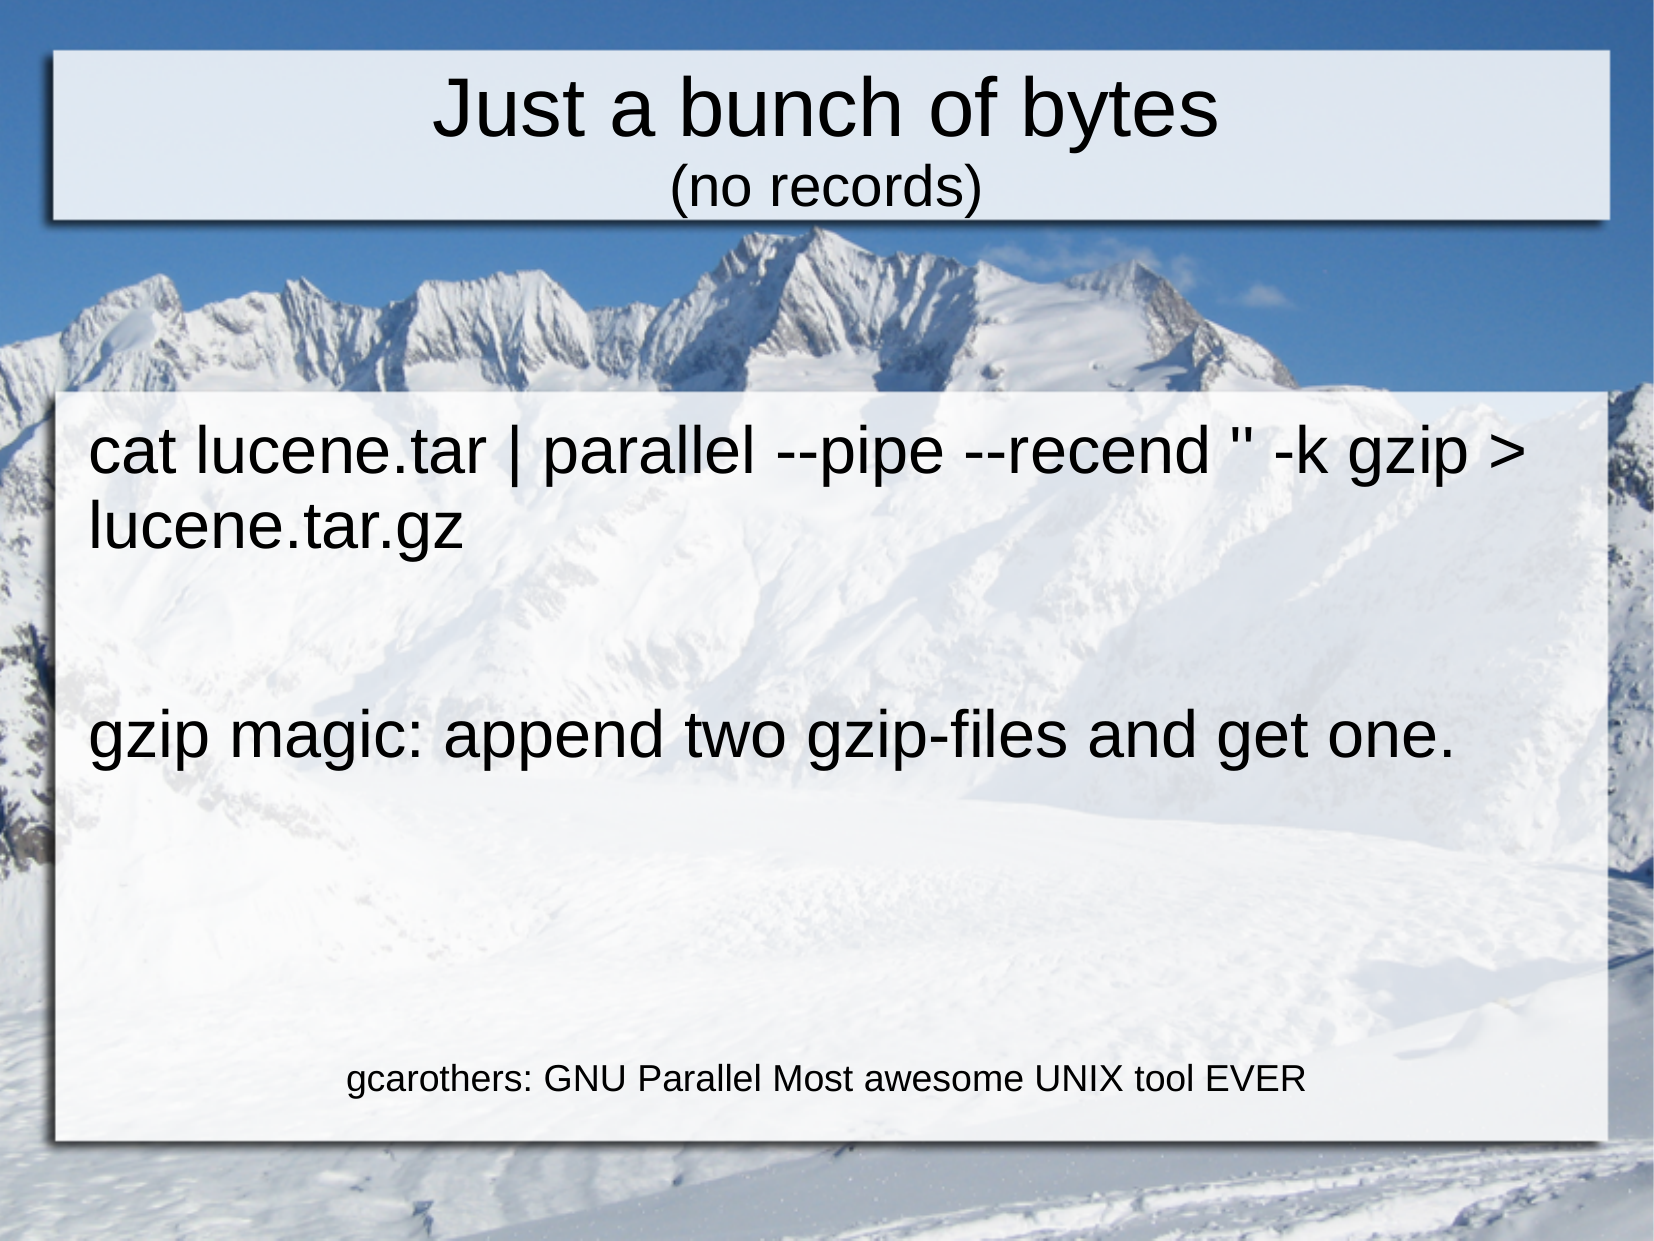

# Just a bunch of bytes (no records)
cat lucene.tar | parallel --pipe --recend '' -k gzip > lucene.tar.gz
gzip magic: append two gzip-files and get one.
gcarothers: GNU Parallel Most awesome UNIX tool EVER